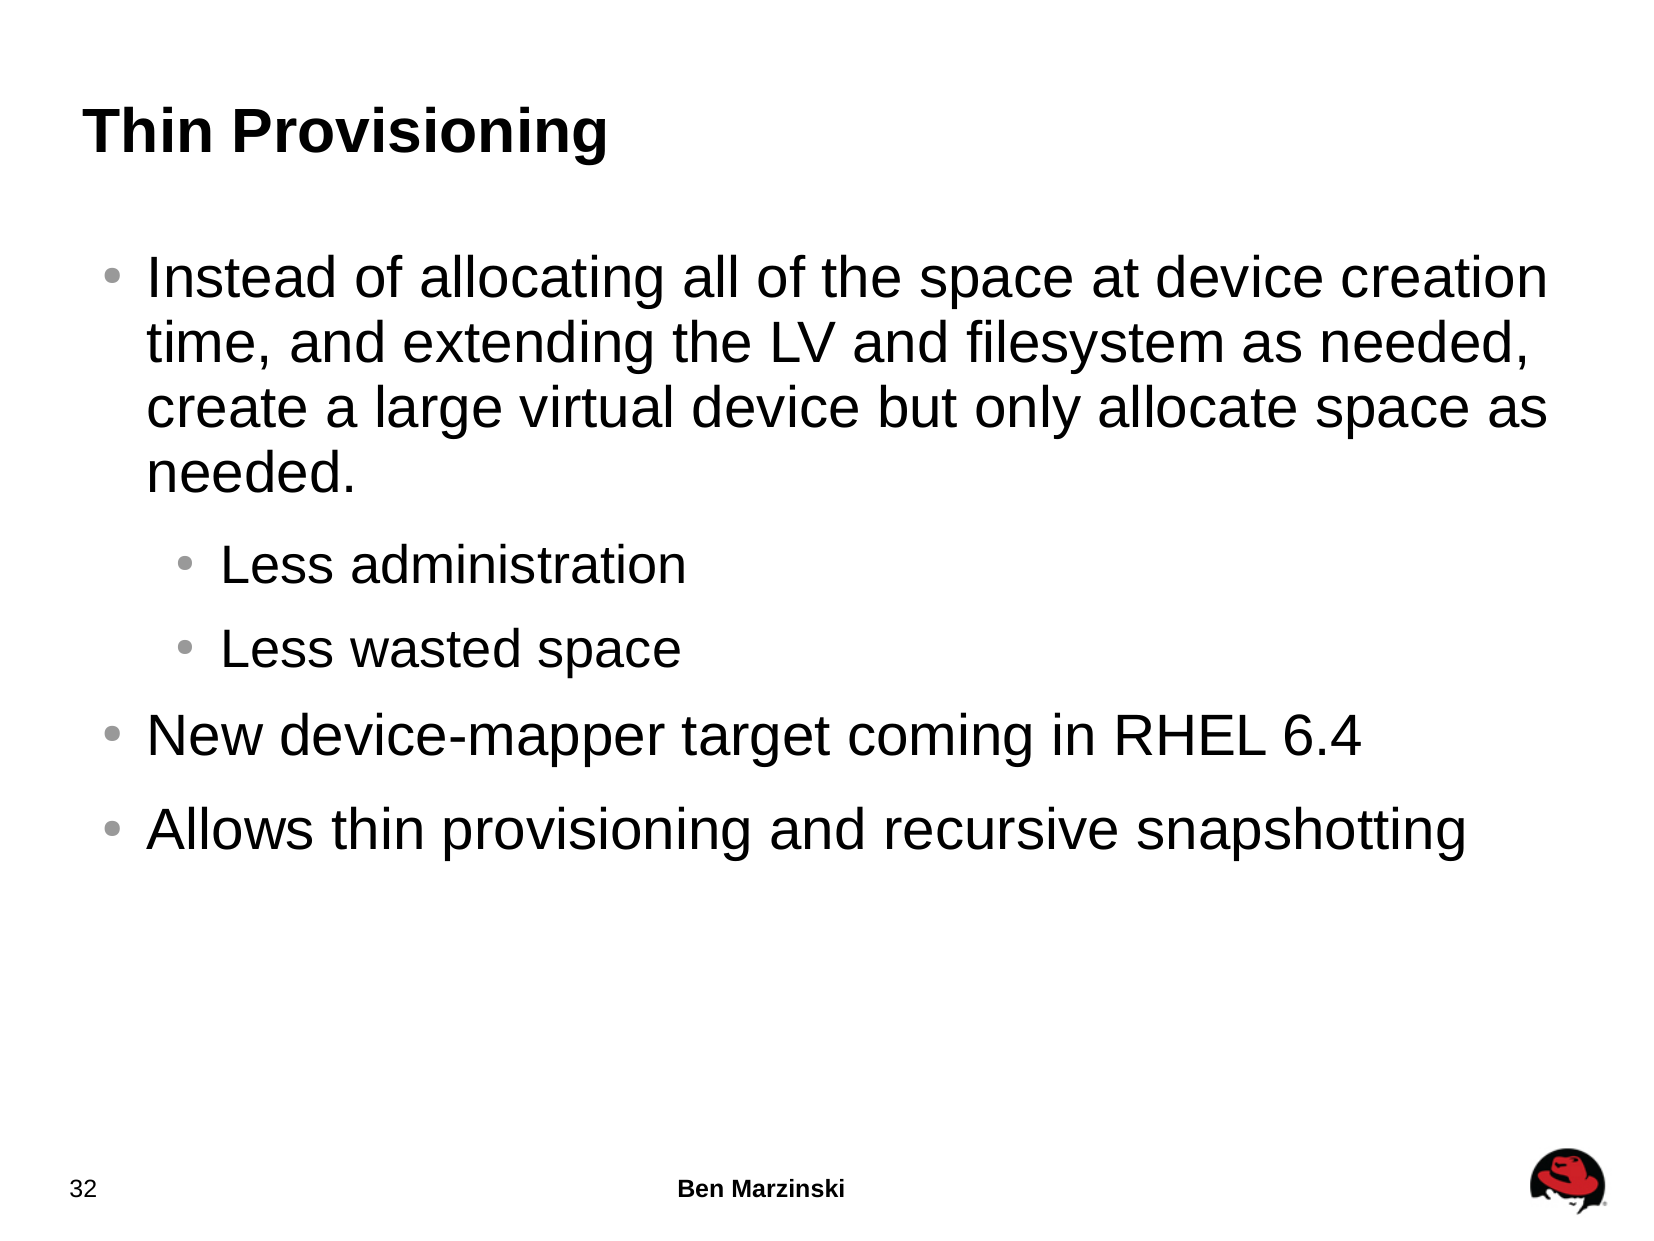

# Thin Provisioning
Instead of allocating all of the space at device creation time, and extending the LV and filesystem as needed, create a large virtual device but only allocate space as needed.
Less administration
Less wasted space
New device-mapper target coming in RHEL 6.4
Allows thin provisioning and recursive snapshotting